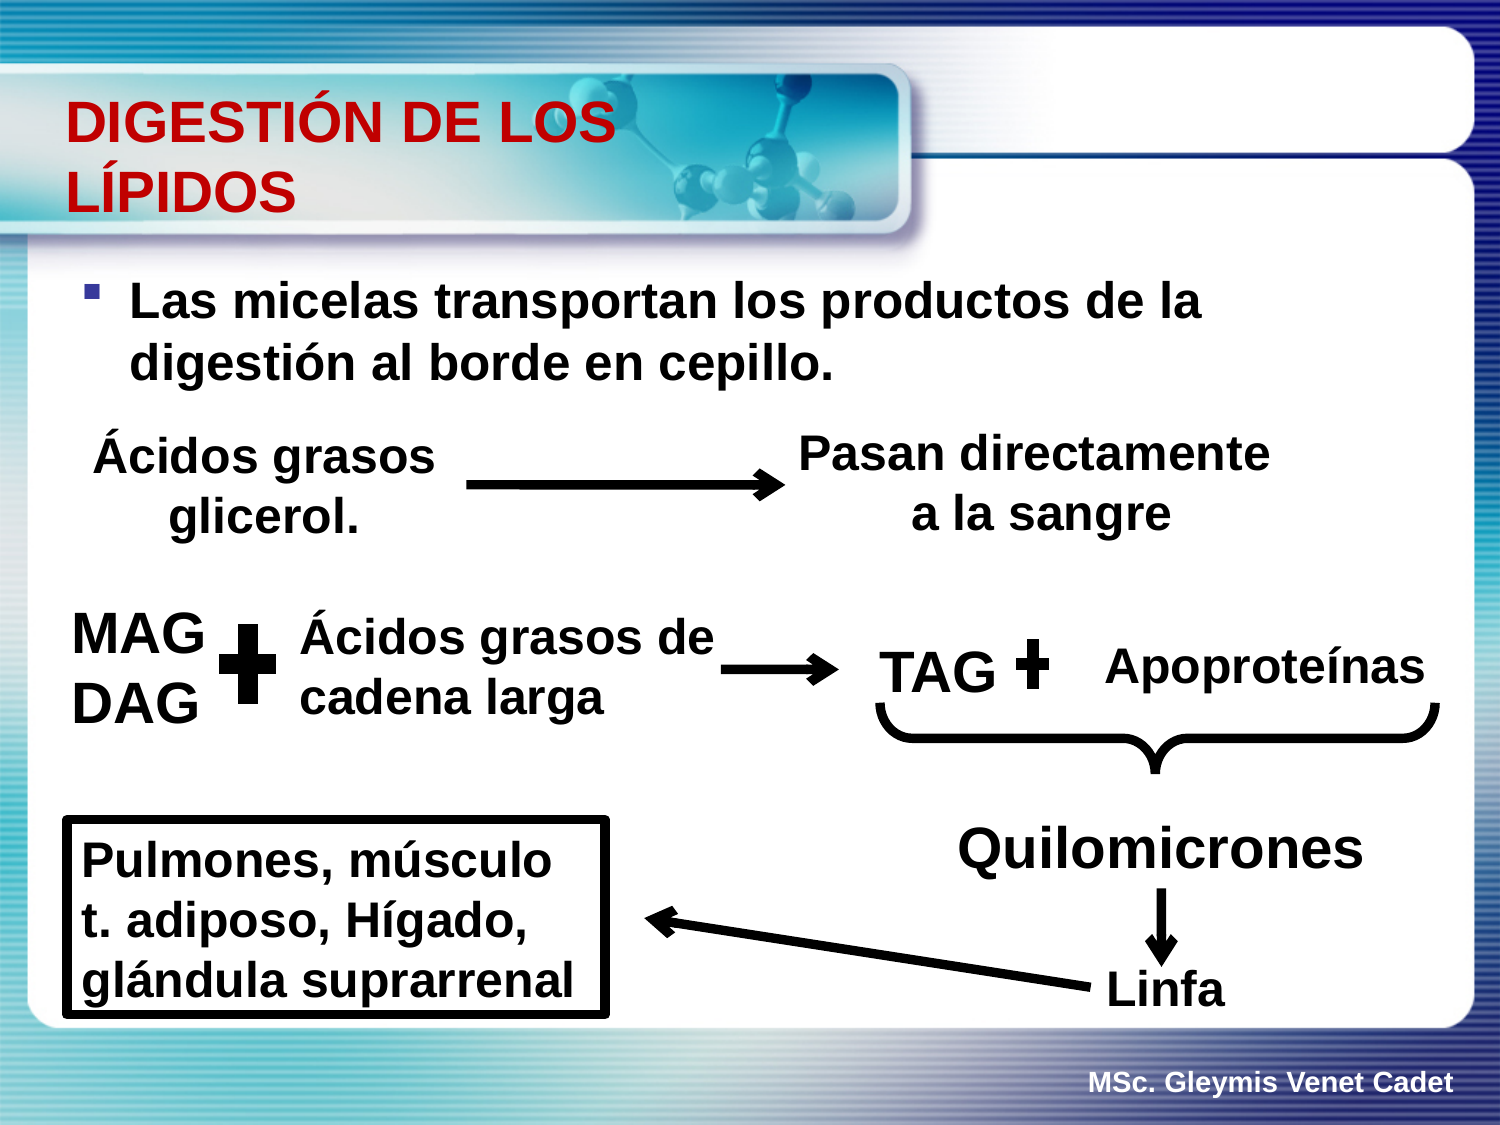

# DIGESTIÓN DE LOS LÍPIDOS
Las micelas transportan los productos de la digestión al borde en cepillo.
Pasan directamente
a la sangre
Ácidos grasos
glicerol.
MAG
DAG
Ácidos grasos de
cadena larga
Apoproteínas
TAG
Quilomicrones
Pulmones, músculo
t. adiposo, Hígado,
glándula suprarrenal
Linfa
MSc. Gleymis Venet Cadet